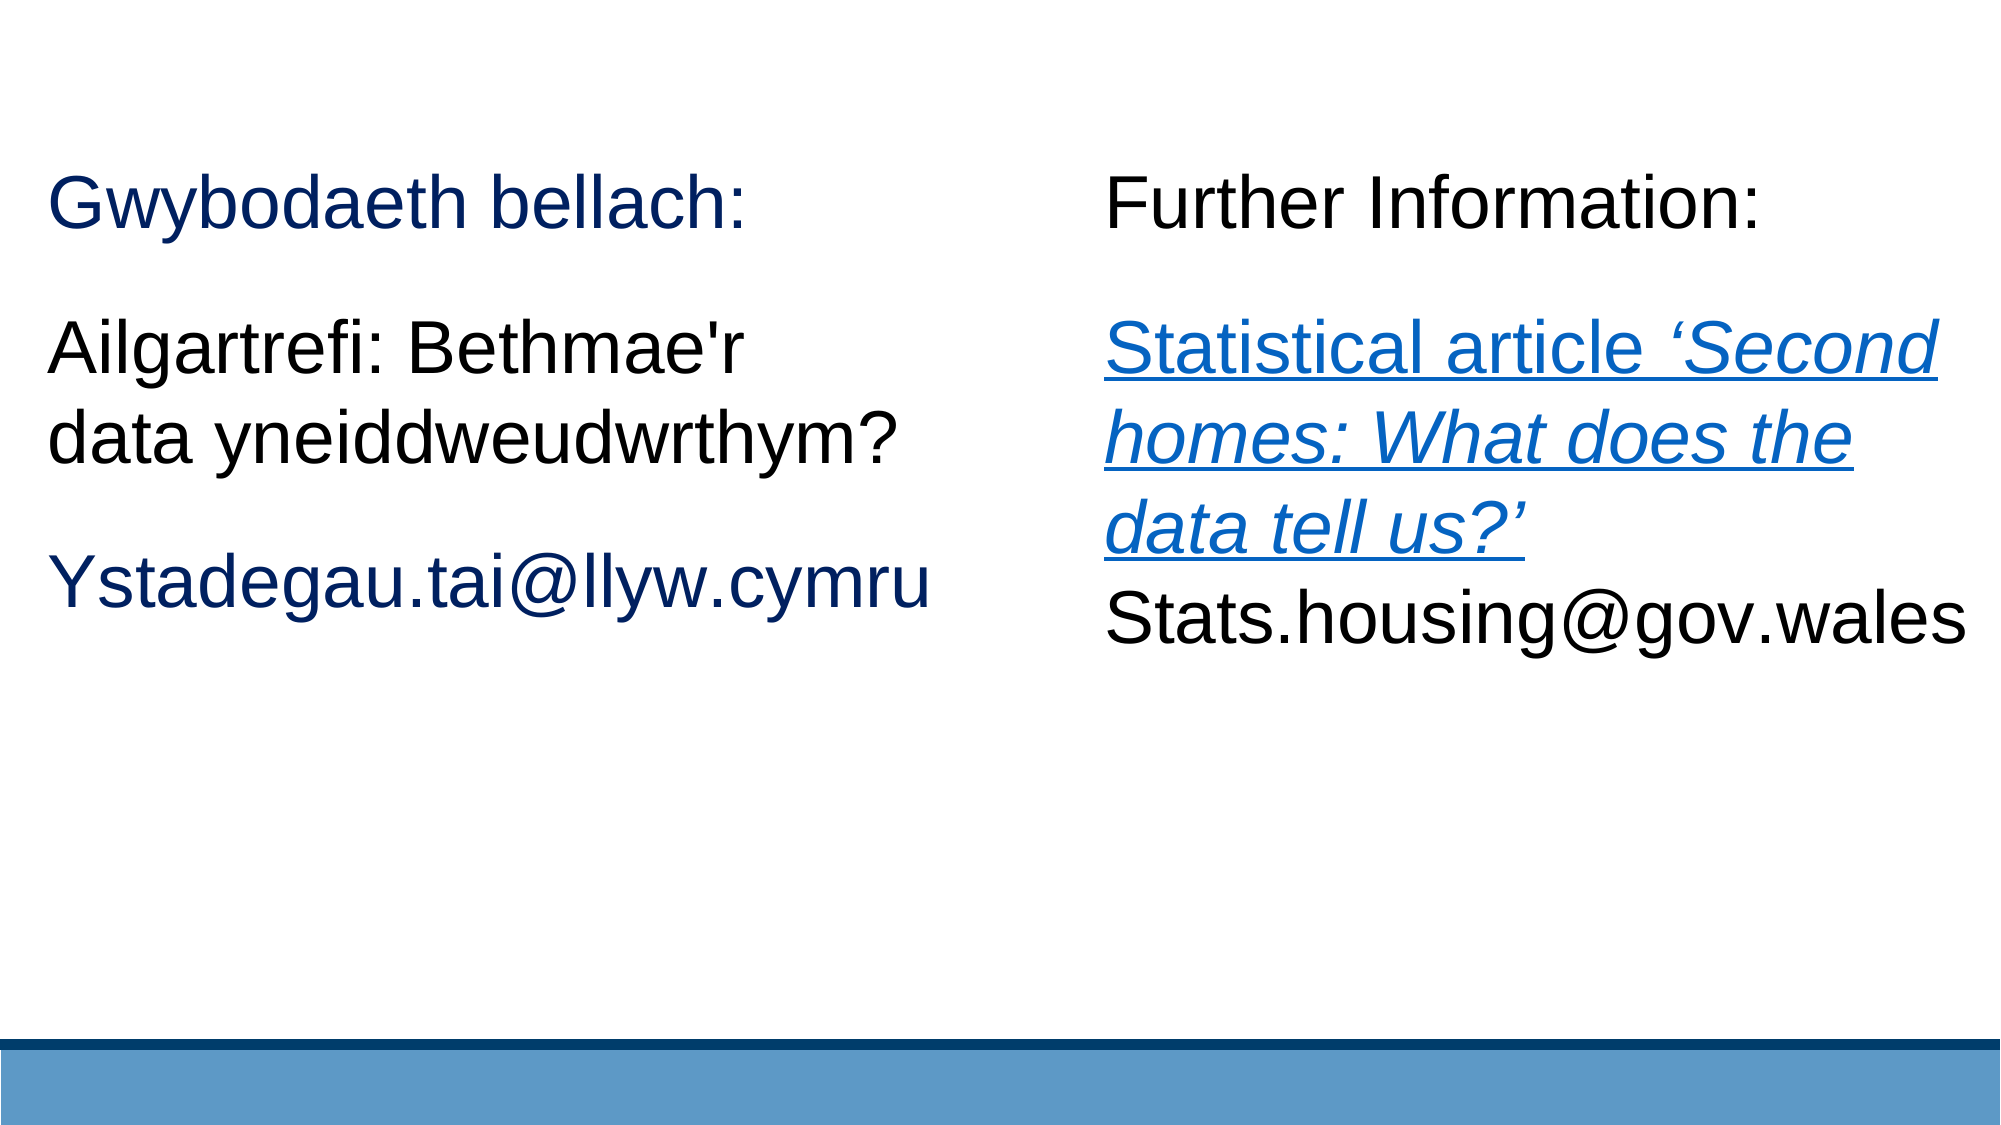

Gwybodaeth bellach:
Ailgartrefi: Bethmae'rdata yneiddweudwrthym?
Ystadegau.tai@llyw.cymru
Further Information:
Statistical article ‘Second homes: What does the data tell us?’
Stats.housing@gov.wales